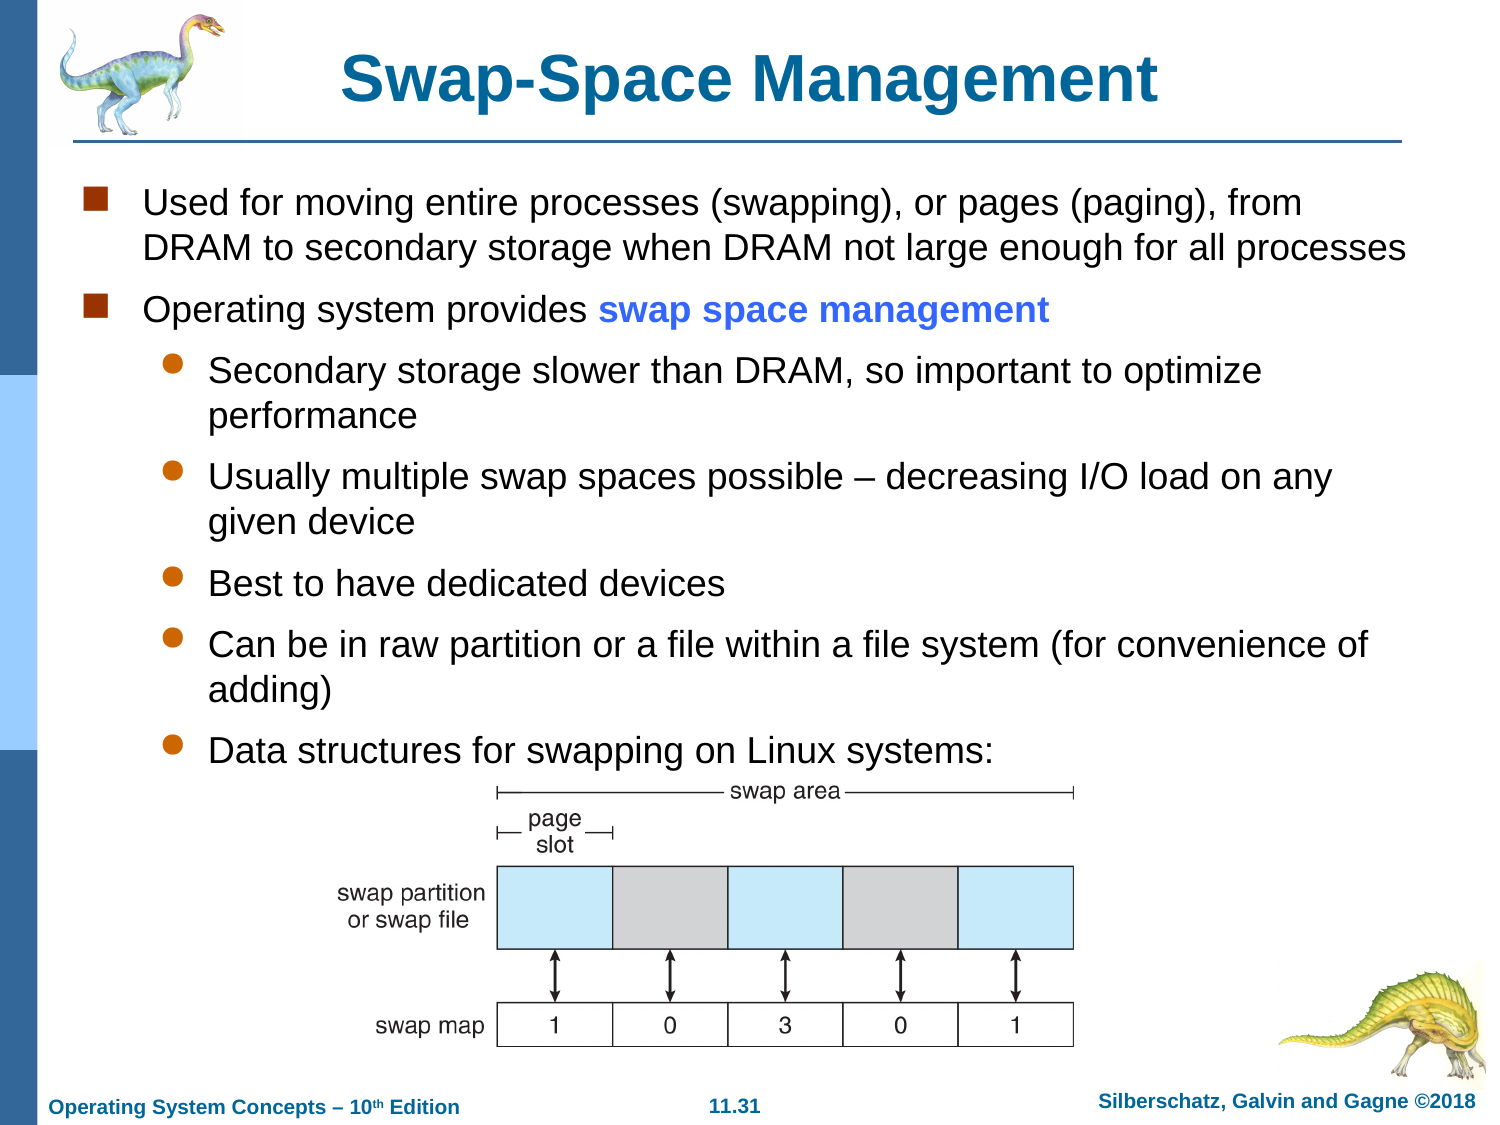

# Swap-Space Management
Used for moving entire processes (swapping), or pages (paging), from DRAM to secondary storage when DRAM not large enough for all processes
Operating system provides swap space management
Secondary storage slower than DRAM, so important to optimize performance
Usually multiple swap spaces possible – decreasing I/O load on any given device
Best to have dedicated devices
Can be in raw partition or a file within a file system (for convenience of adding)
Data structures for swapping on Linux systems: